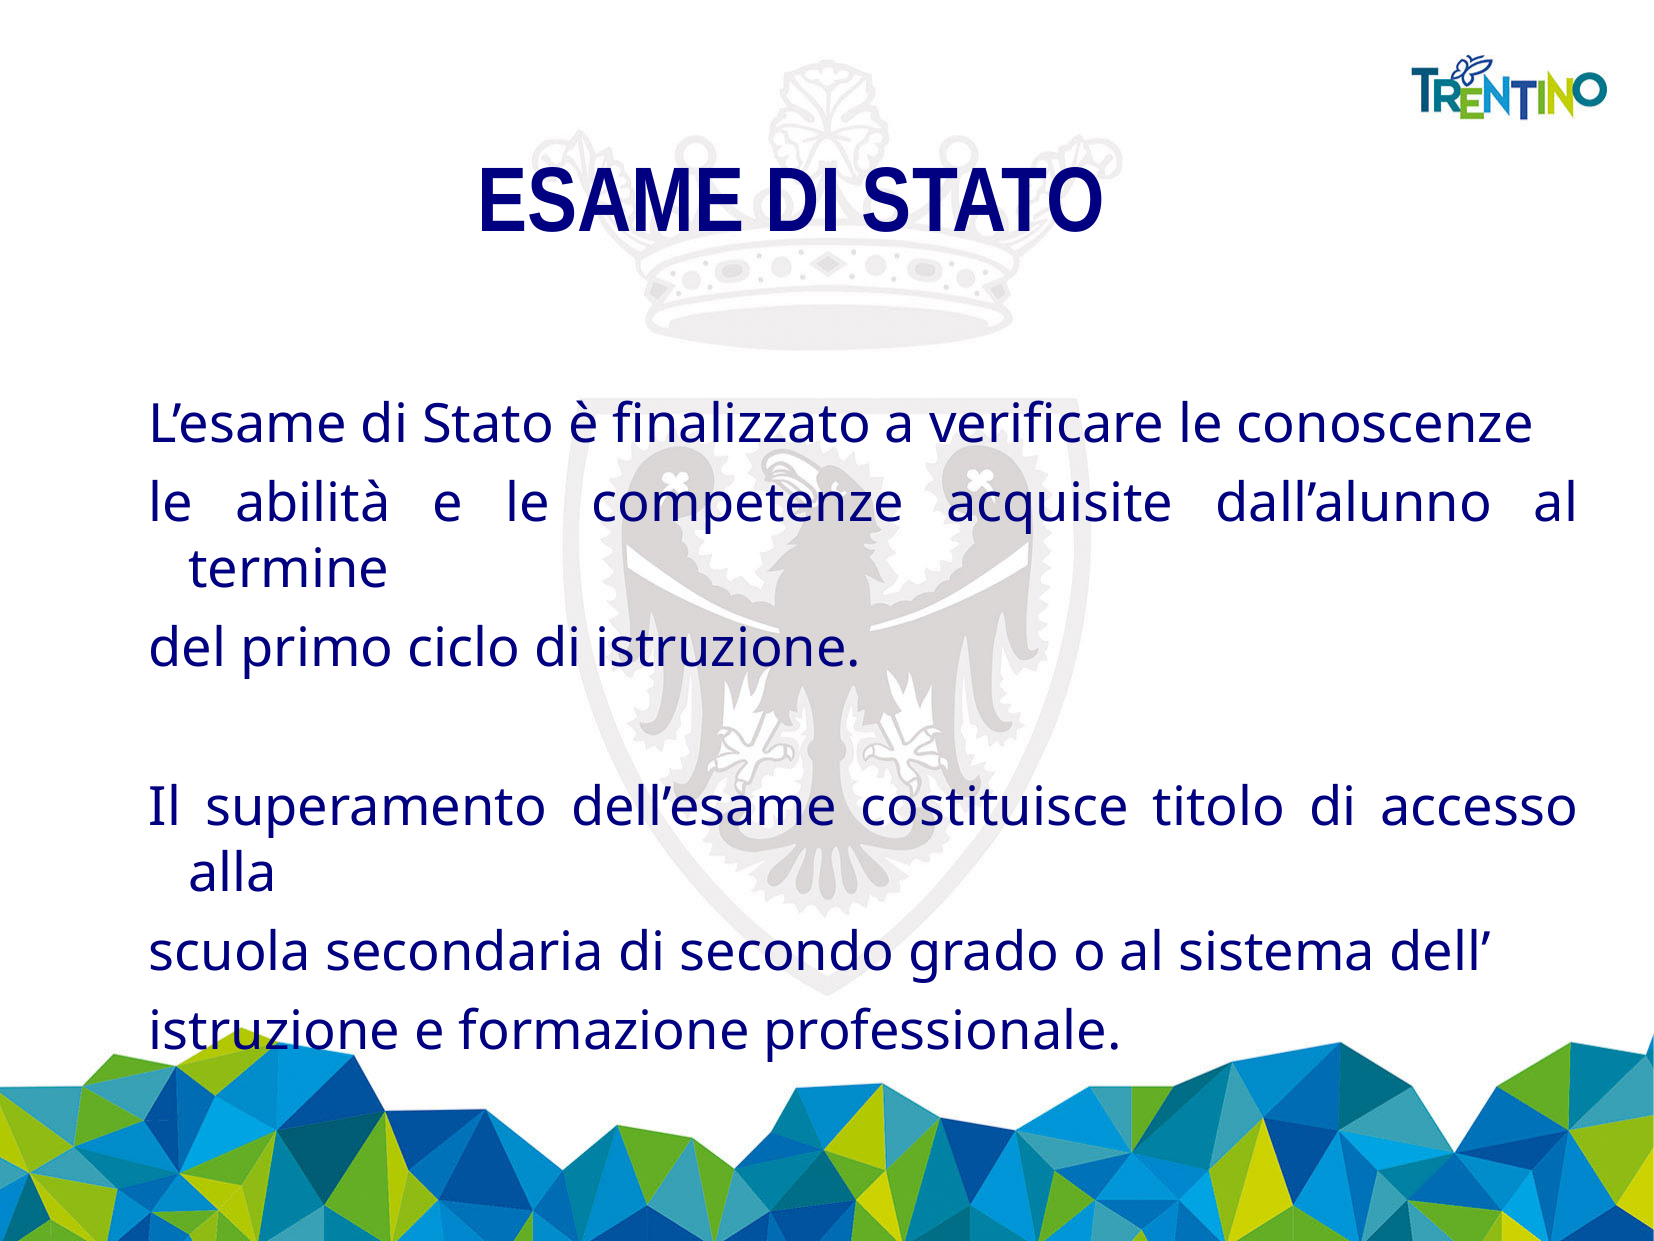

ESAME DI STATO
L’esame di Stato è finalizzato a verificare le conoscenze
le abilità e le competenze acquisite dall’alunno al termine
del primo ciclo di istruzione.
Il superamento dell’esame costituisce titolo di accesso alla
scuola secondaria di secondo grado o al sistema dell’
istruzione e formazione professionale.